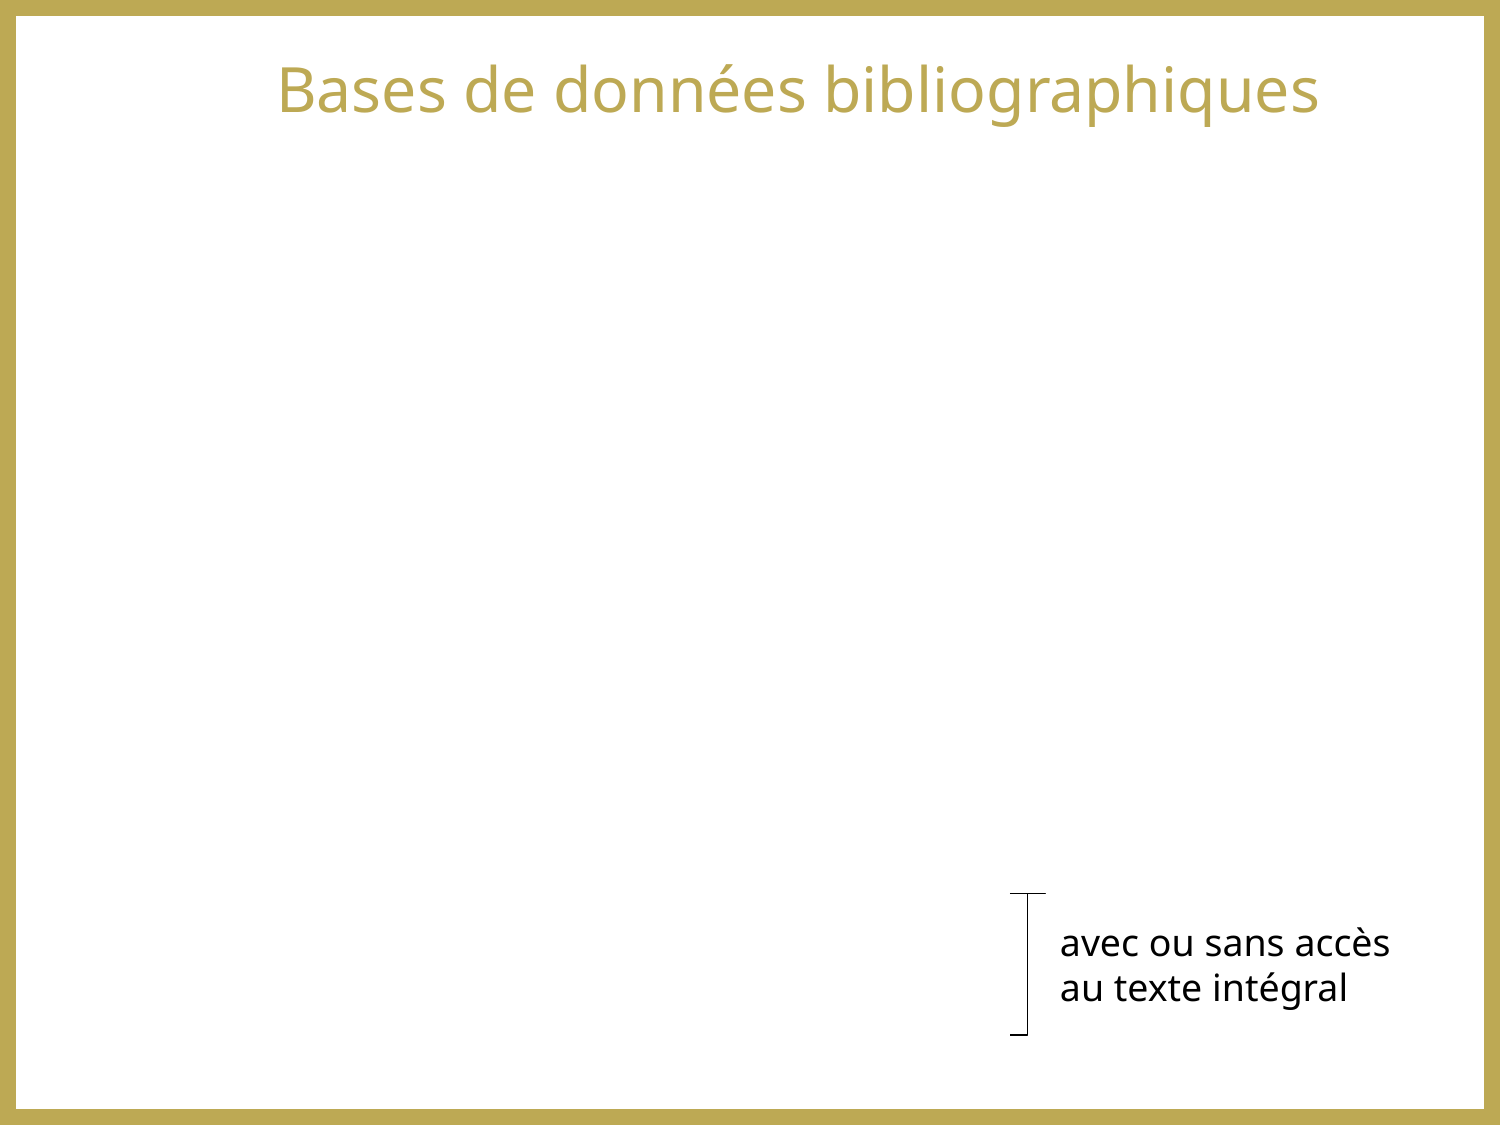

Bases de données bibliographiques
avec ou sans accès
au texte intégral